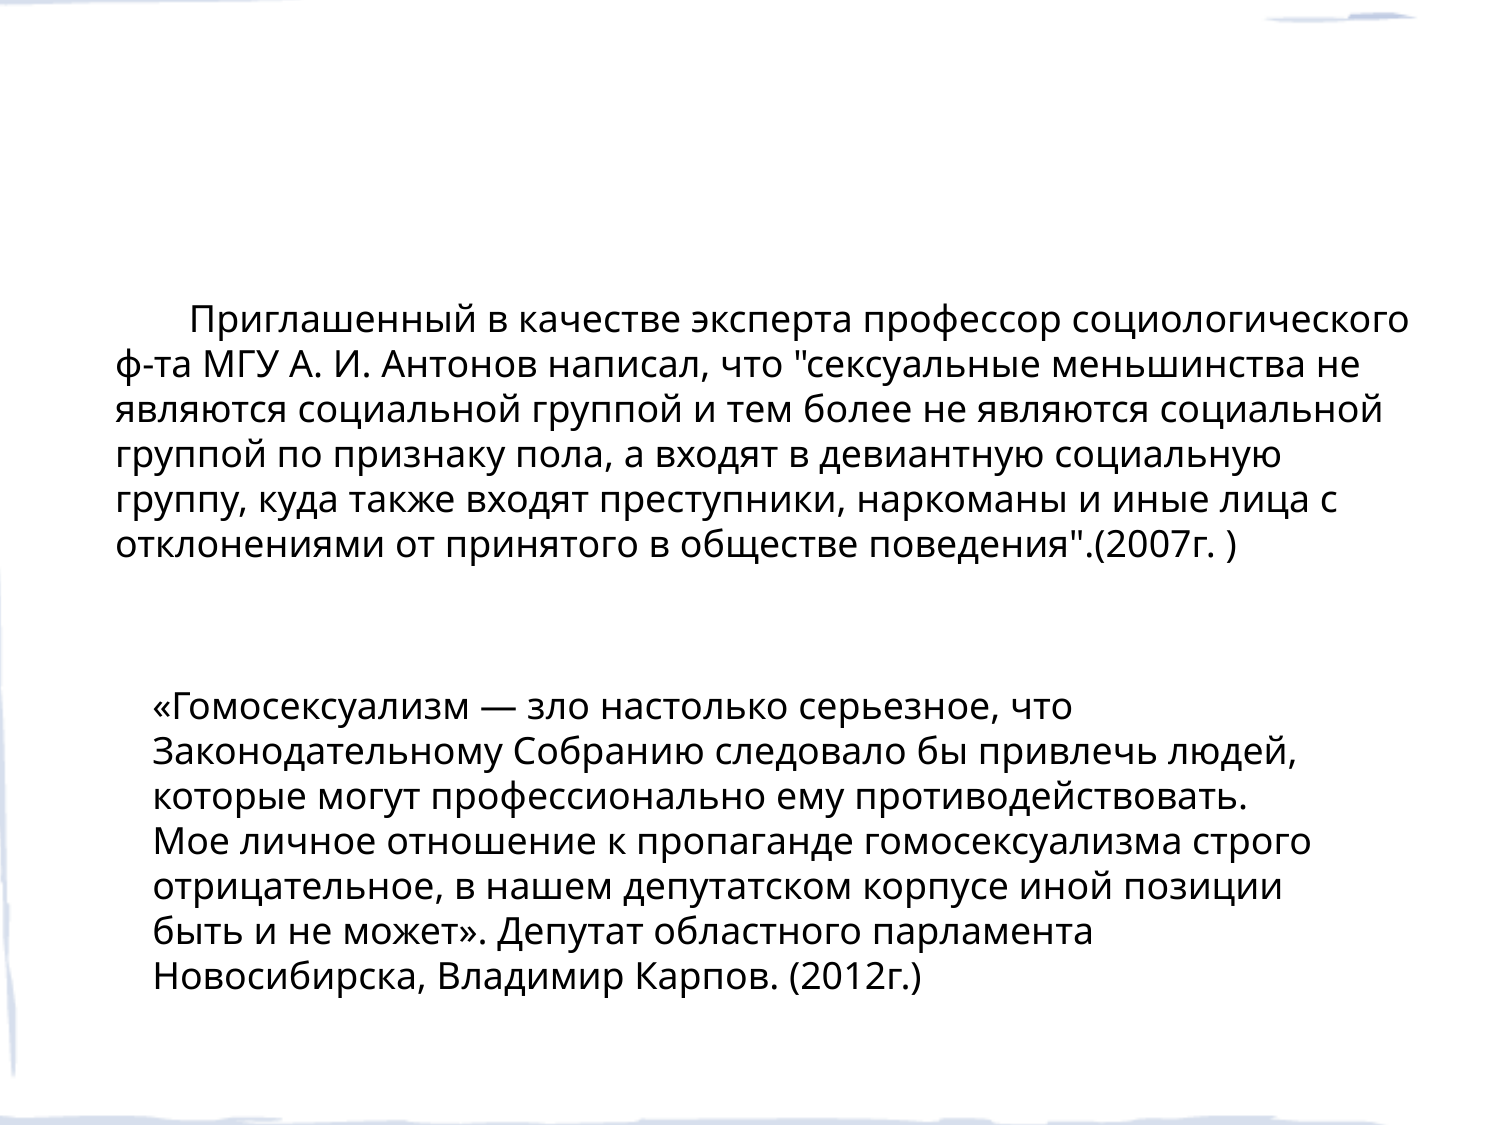

#
	Приглашенный в качестве эксперта профессор социологического ф-та МГУ А. И. Антонов написал, что "сексуальные меньшинства не являются социальной группой и тем более не являются социальной группой по признаку пола, а входят в девиантную социальную группу, куда также входят преступники, наркоманы и иные лица с отклонениями от принятого в обществе поведения".(2007г. )
«Гомосексуализм — зло настолько серьезное, что Законодательному Собранию следовало бы привлечь людей, которые могут профессионально ему противодействовать. Мое личное отношение к пропаганде гомосексуализма строго отрицательное, в нашем депутатском корпусе иной позиции быть и не может». Депутат областного парламента Новосибирска, Владимир Карпов. (2012г.)